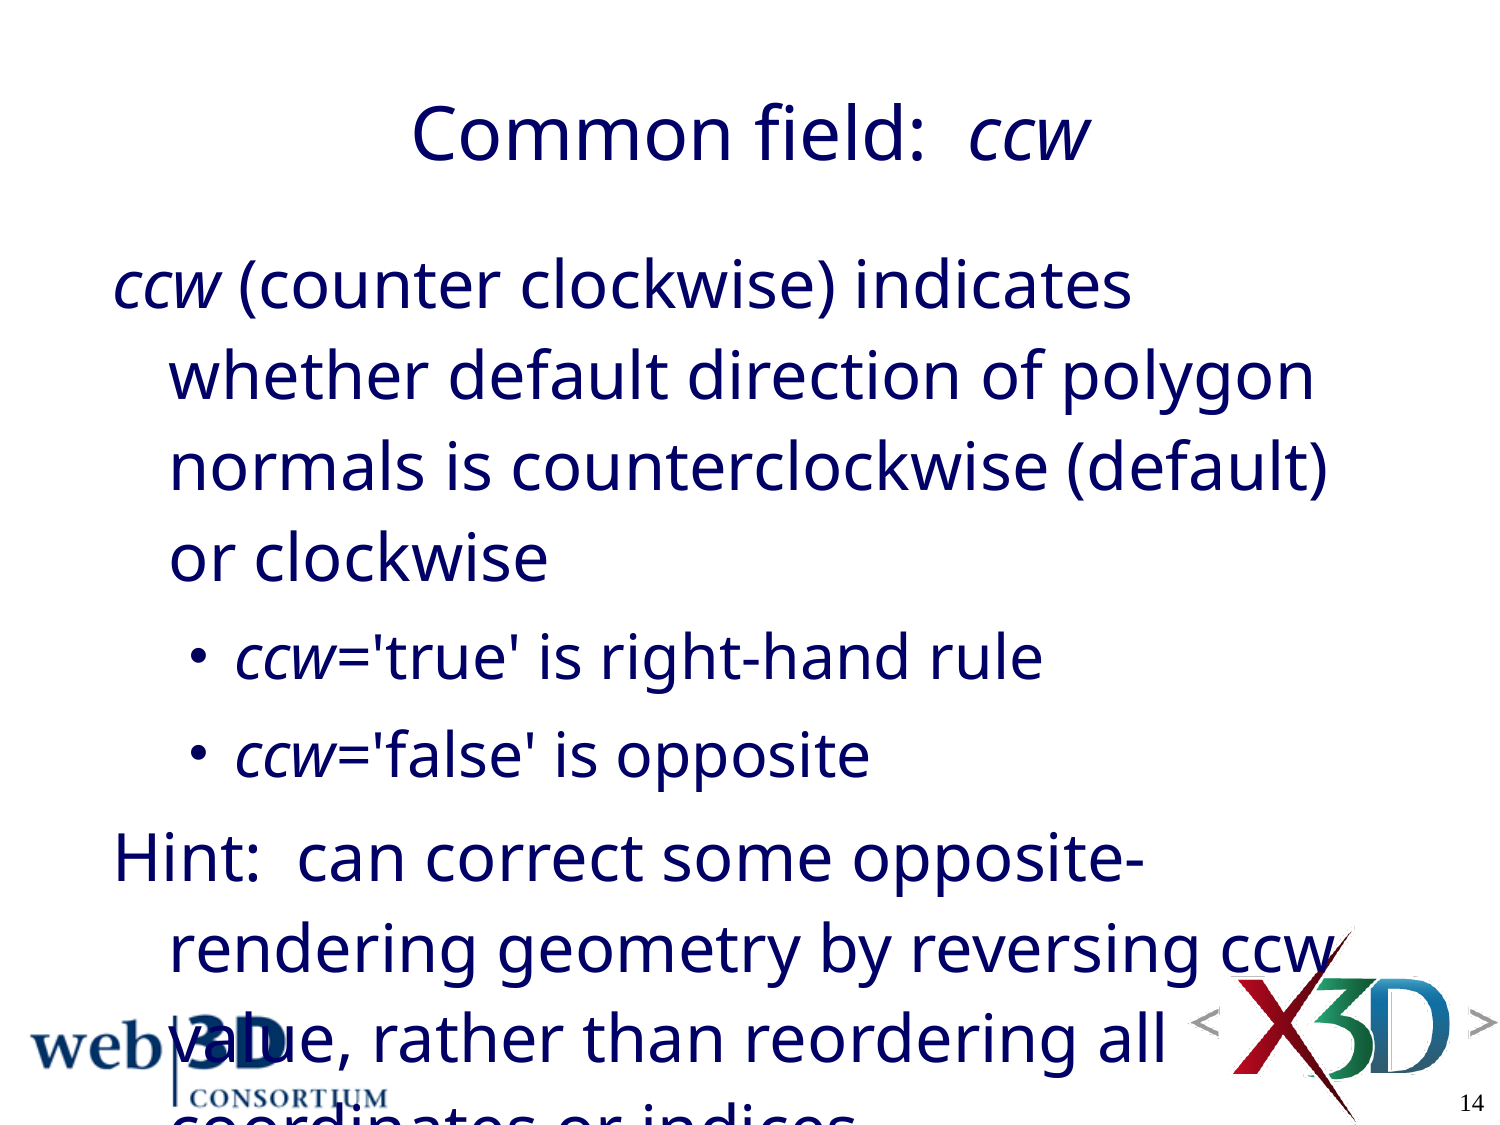

# Common field: ccw
ccw (counter clockwise) indicates whether default direction of polygon normals is counterclockwise (default) or clockwise
ccw='true' is right-hand rule
ccw='false' is opposite
Hint: can correct some opposite-rendering geometry by reversing ccw value, rather than reordering all coordinates or indices
Saves time on some import conversions